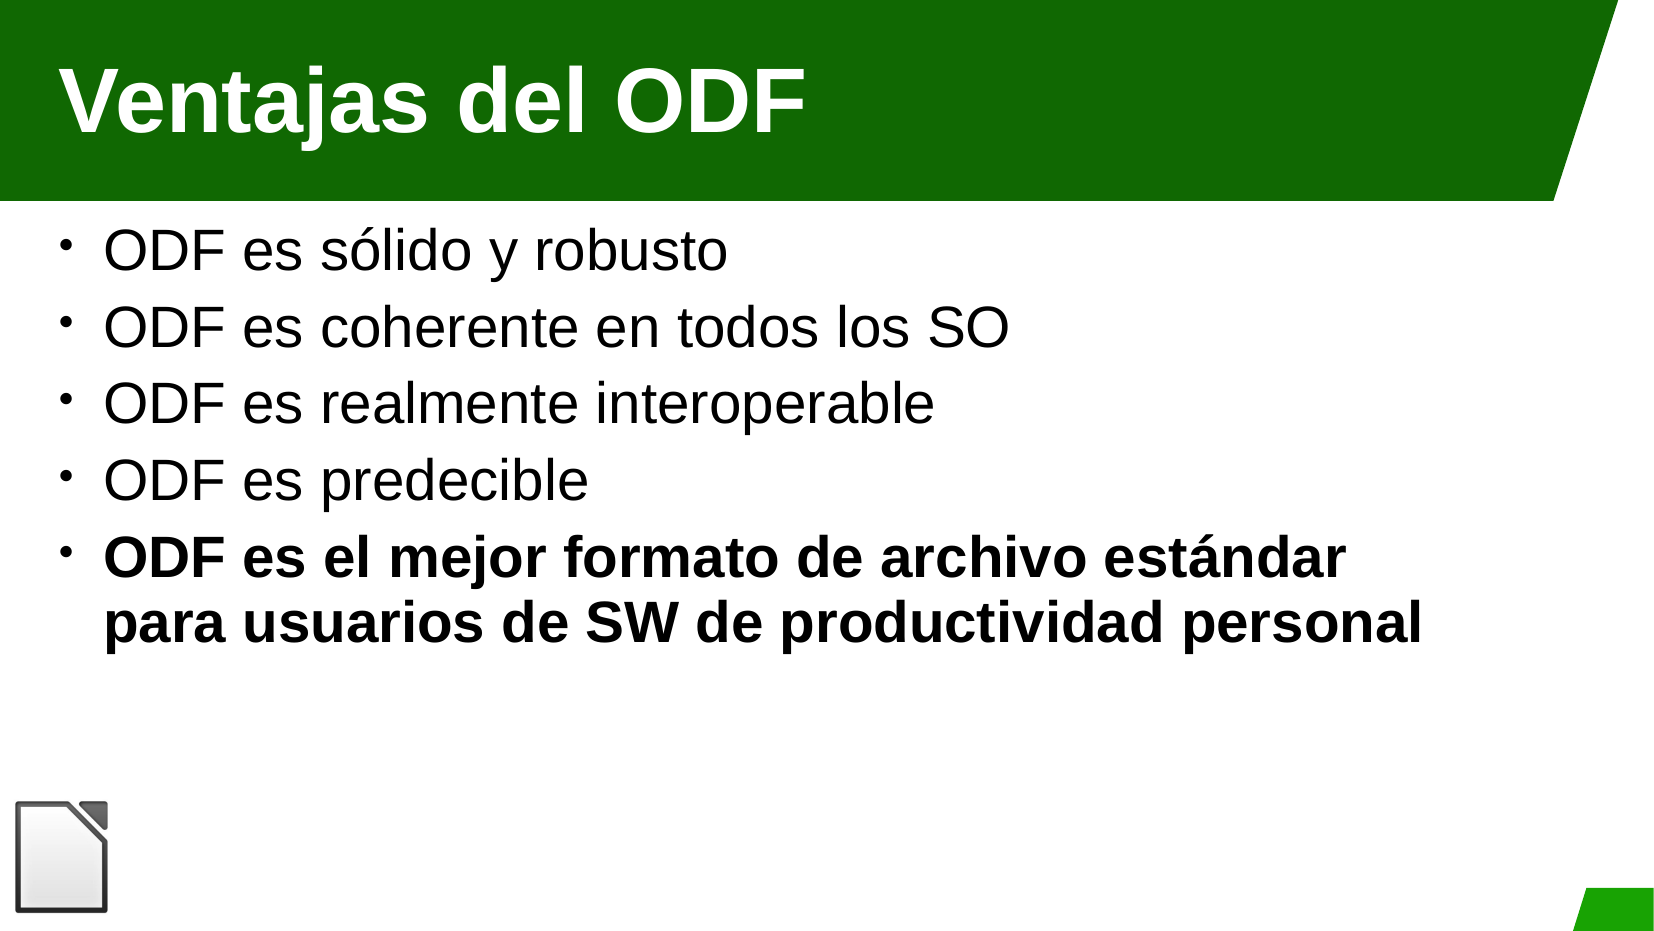

Ventajas del ODF
# ODF es sólido y robusto
ODF es coherente en todos los SO
ODF es realmente interoperable
ODF es predecible
ODF es el mejor formato de archivo estándar
para usuarios de SW de productividad personal